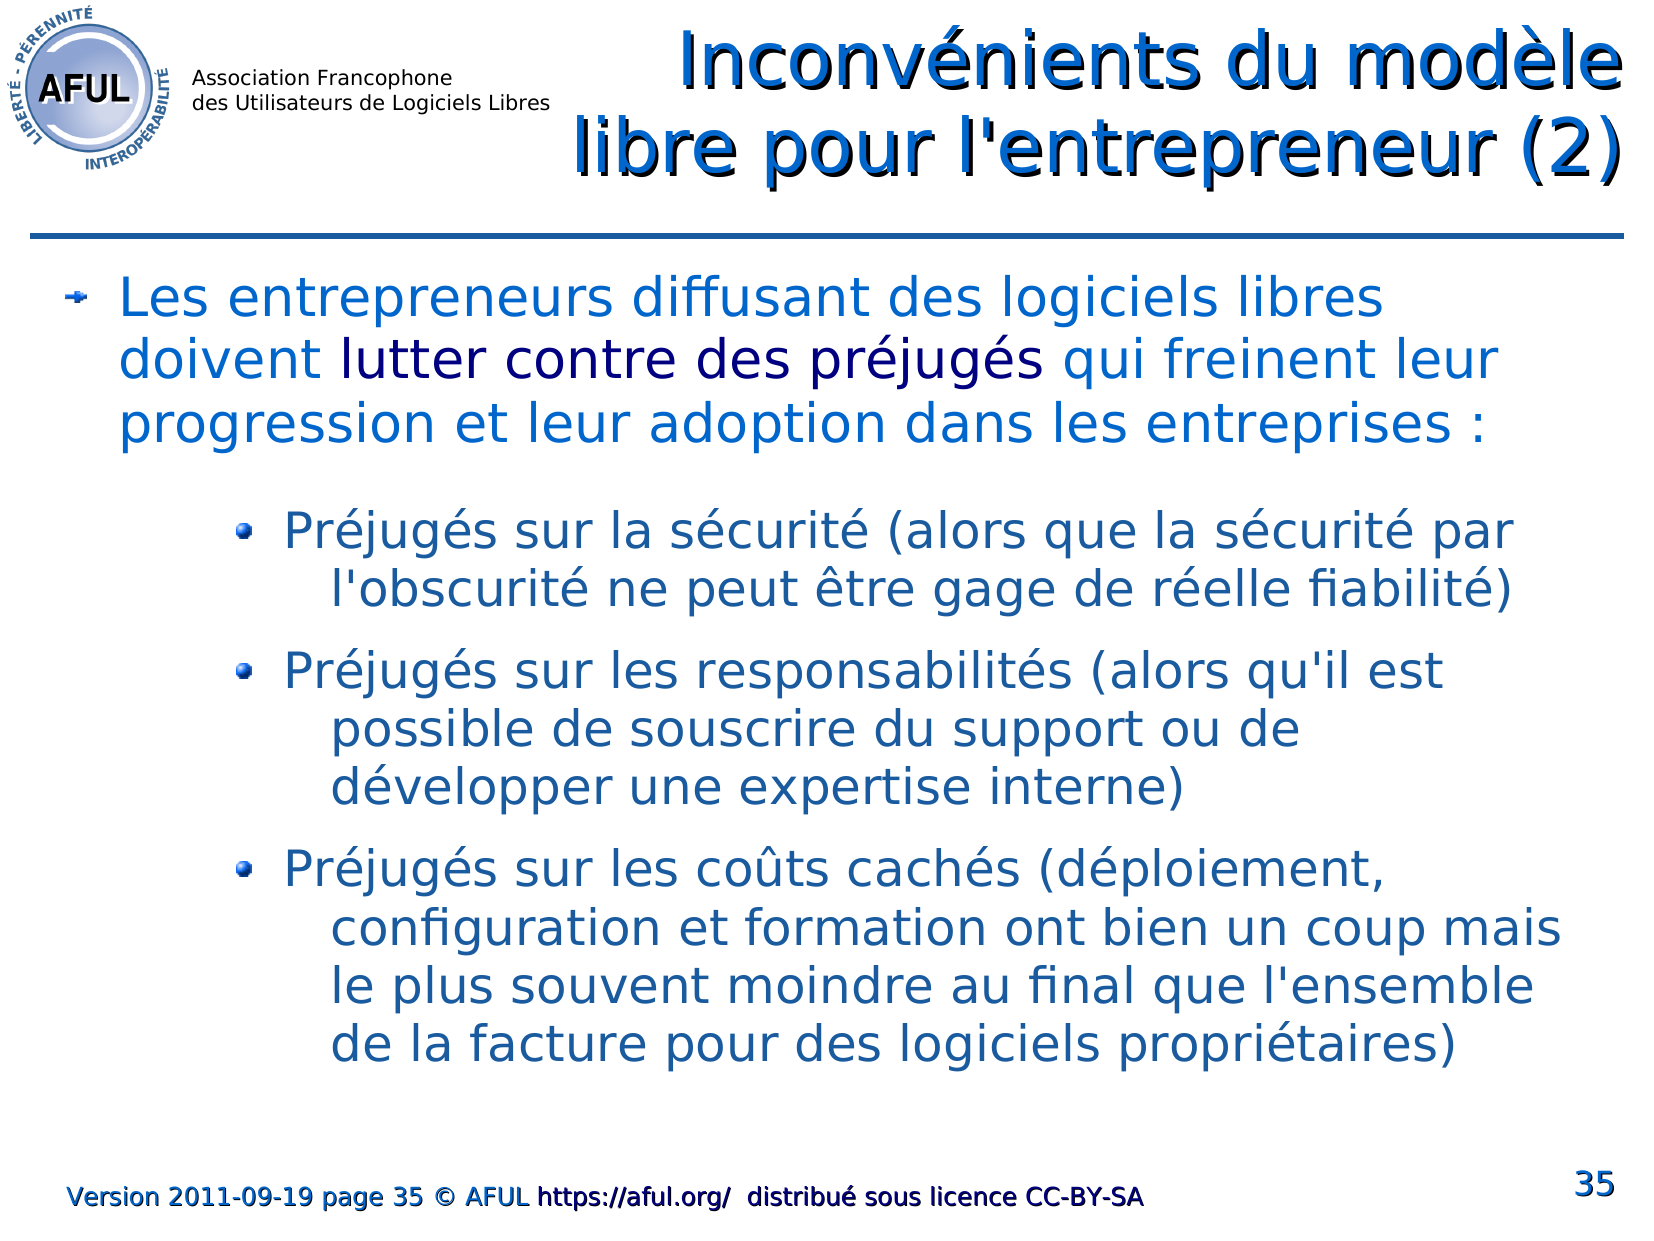

# Inconvénients du modèle libre pour l'entrepreneur (2)
Les entrepreneurs diffusant des logiciels libres doivent lutter contre des préjugés qui freinent leur progression et leur adoption dans les entreprises :
Préjugés sur la sécurité (alors que la sécurité par l'obscurité ne peut être gage de réelle fiabilité)
Préjugés sur les responsabilités (alors qu'il est possible de souscrire du support ou de développer une expertise interne)
Préjugés sur les coûts cachés (déploiement, configuration et formation ont bien un coup mais le plus souvent moindre au final que l'ensemble de la facture pour des logiciels propriétaires)